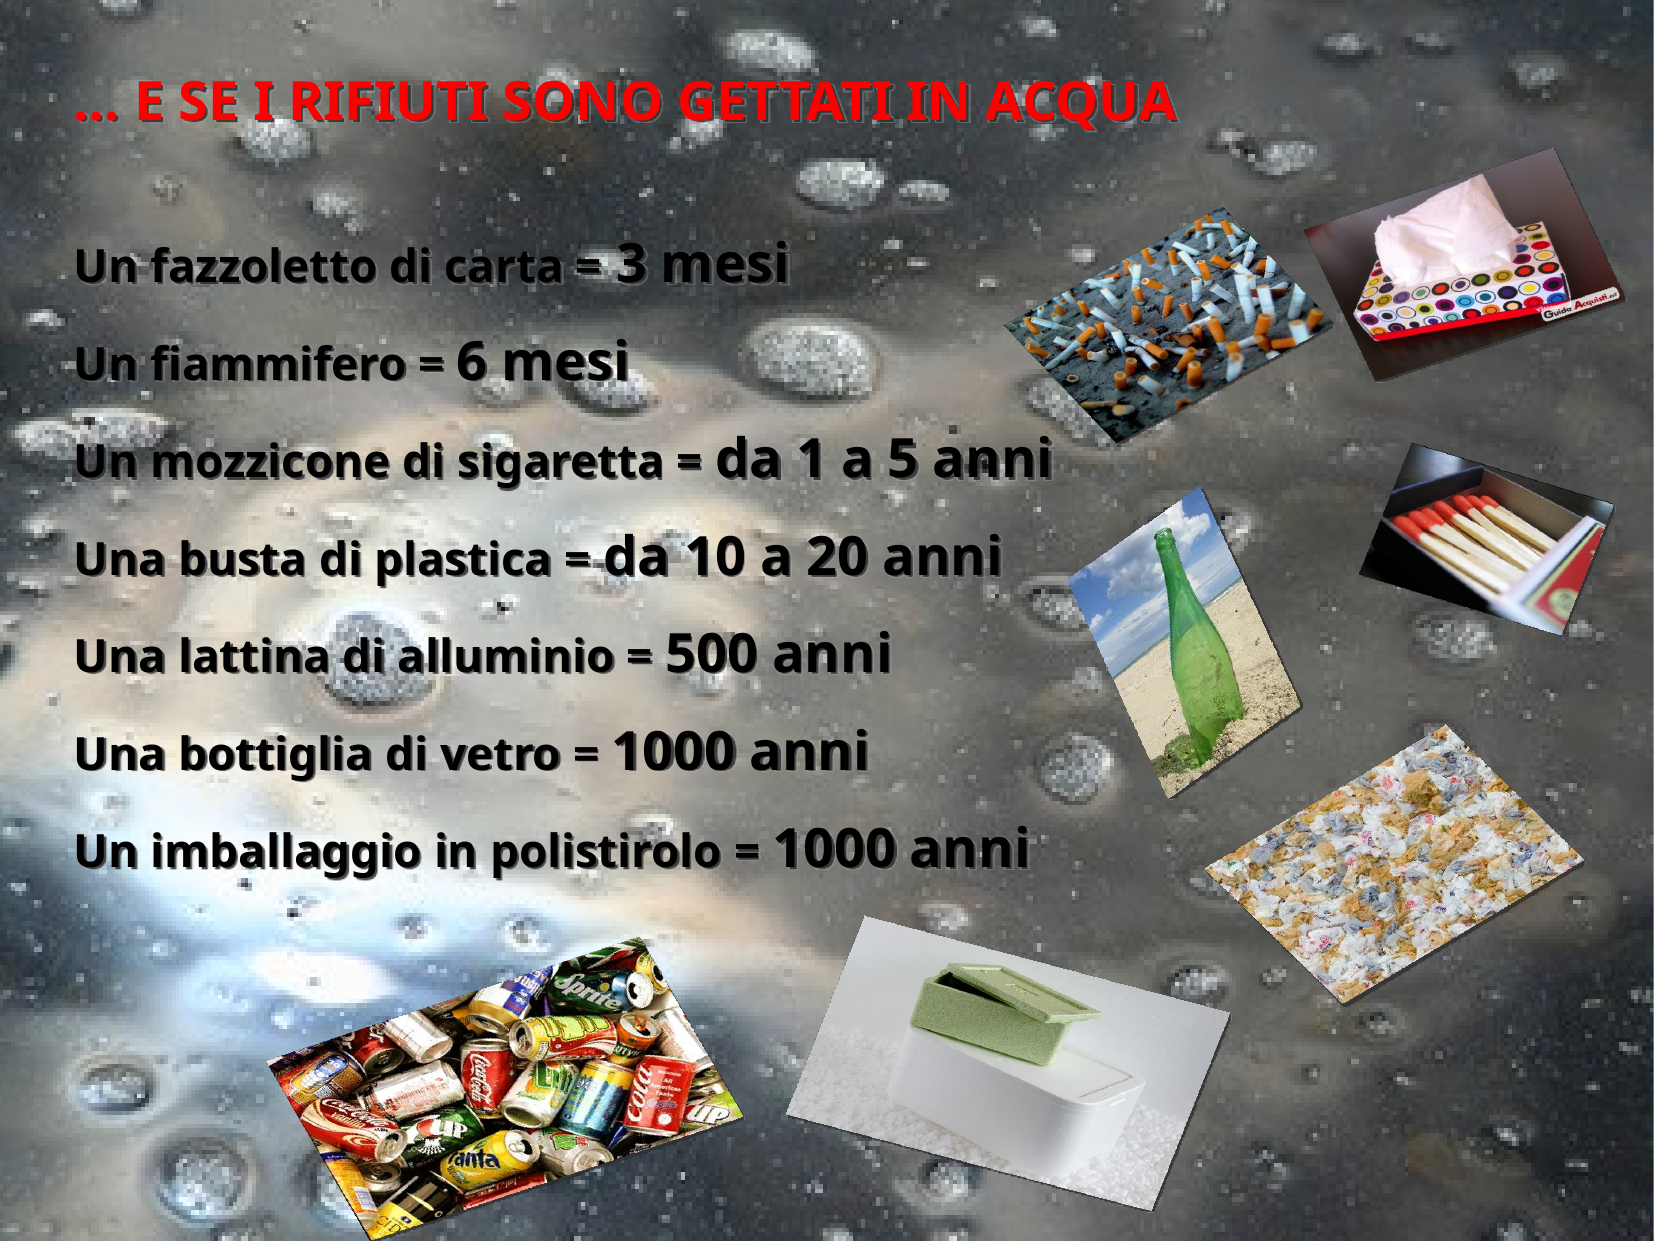

… E SE I RIFIUTI SONO GETTATI IN ACQUA
Un fazzoletto di carta = 3 mesi
Un fiammifero = 6 mesi
Un mozzicone di sigaretta = da 1 a 5 anni
Una busta di plastica = da 10 a 20 anni
Una lattina di alluminio = 500 anni
Una bottiglia di vetro = 1000 anni
Un imballaggio in polistirolo = 1000 anni